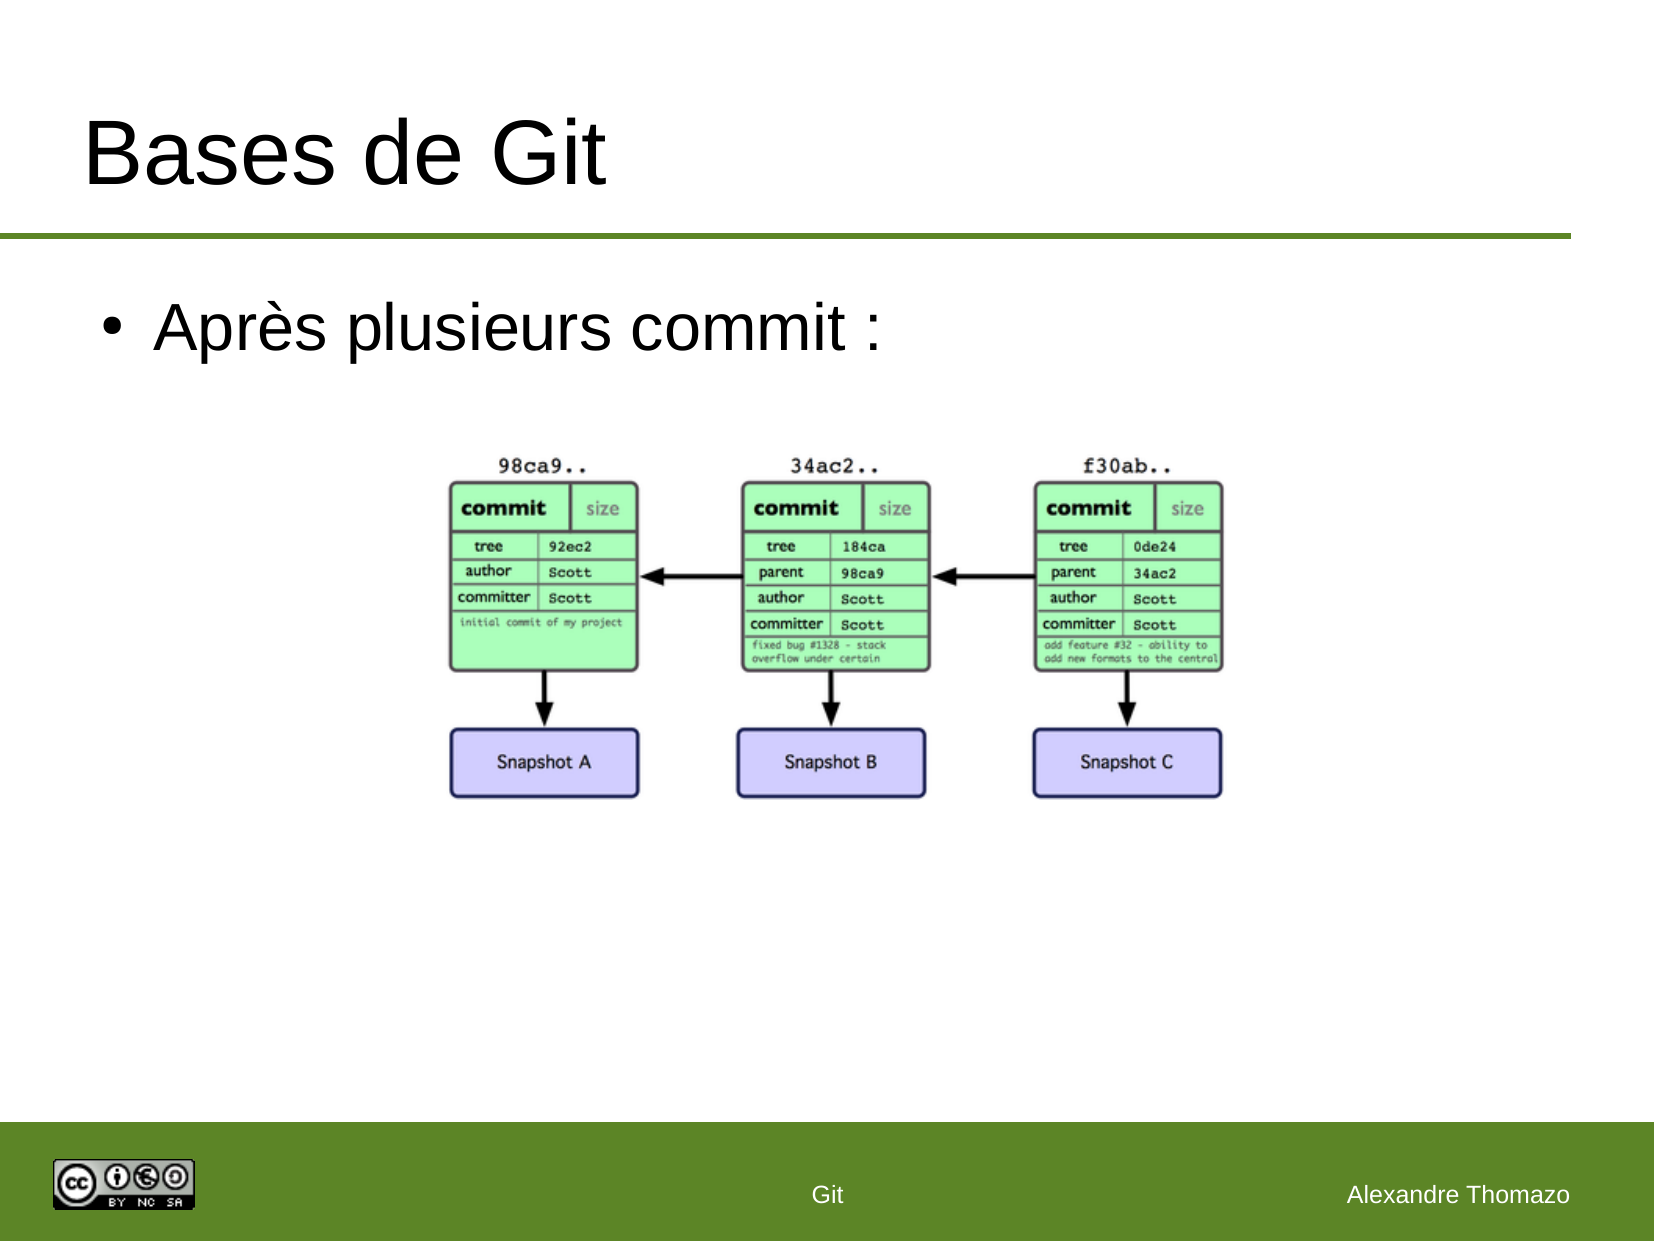

# Bases de Git
Après plusieurs commit :
Git
12